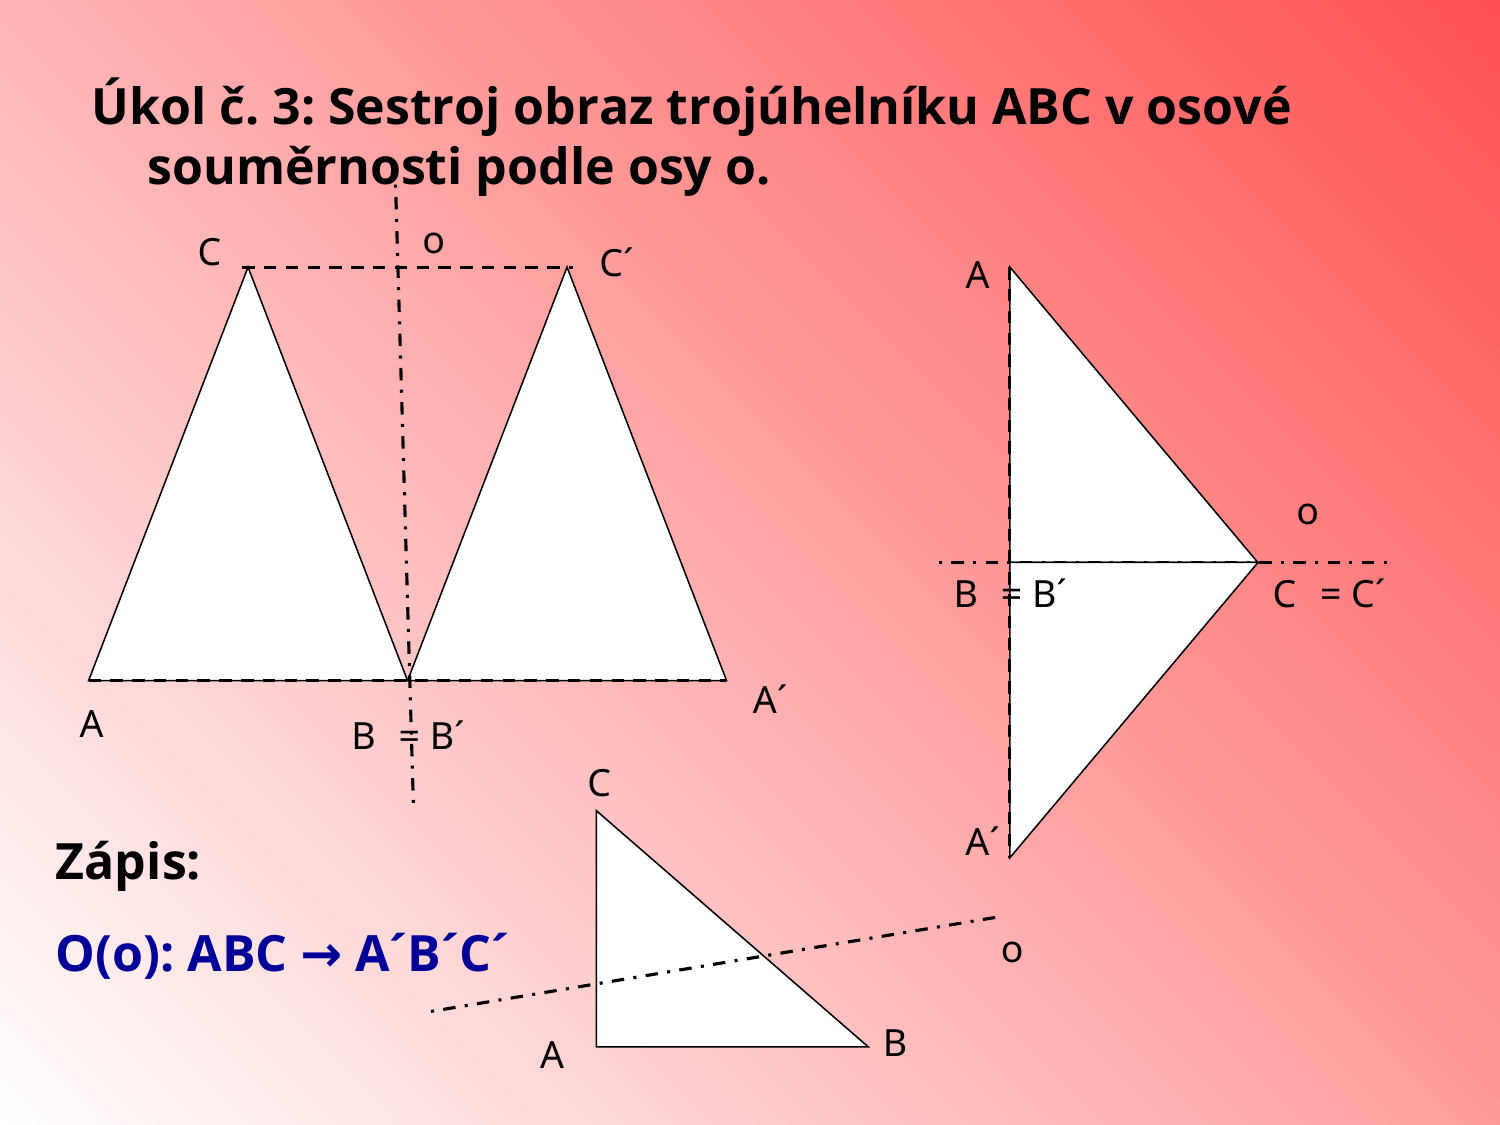

# Úkol č. 3: Sestroj obraz trojúhelníku ABC v osové souměrnosti podle osy o.
o
C
A
B
C´
A
o
B
= B´
C
= C´
A´
= B´
C
A´
Zápis:
O(o): ABC → A´B´C´
o
B
A